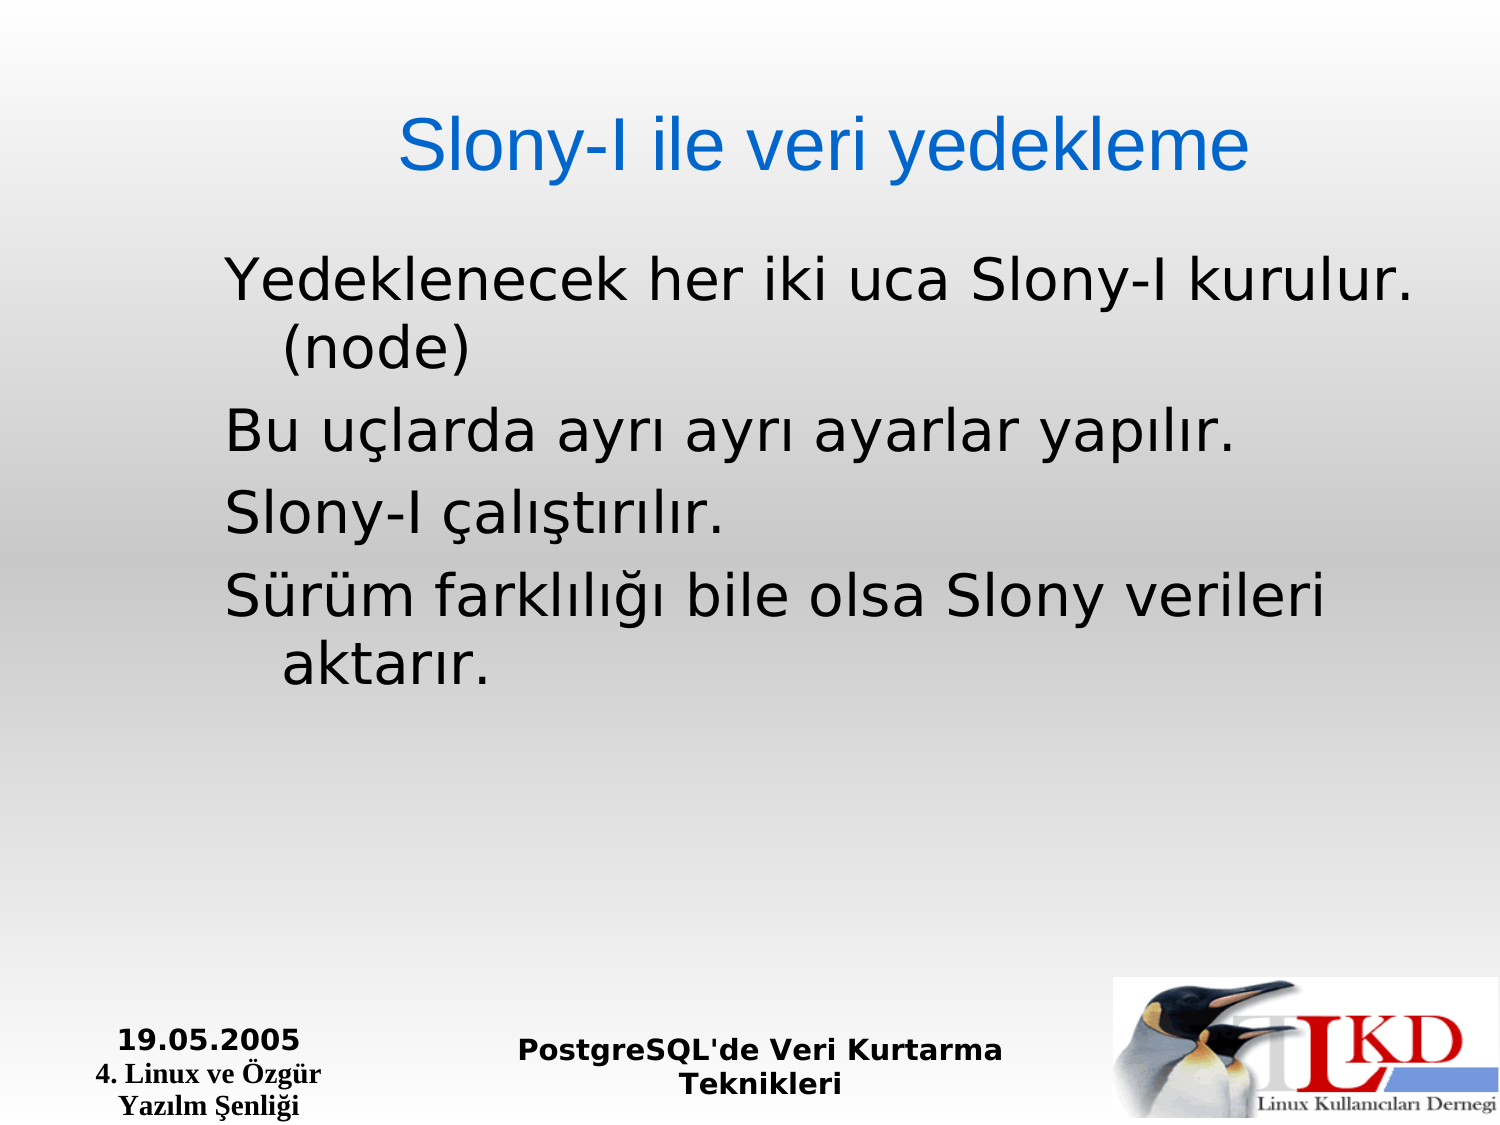

# Slony-I ile veri yedekleme
Yedeklenecek her iki uca Slony-I kurulur.(node)
Bu uçlarda ayrı ayrı ayarlar yapılır.
Slony-I çalıştırılır.
Sürüm farklılığı bile olsa Slony verileri aktarır.